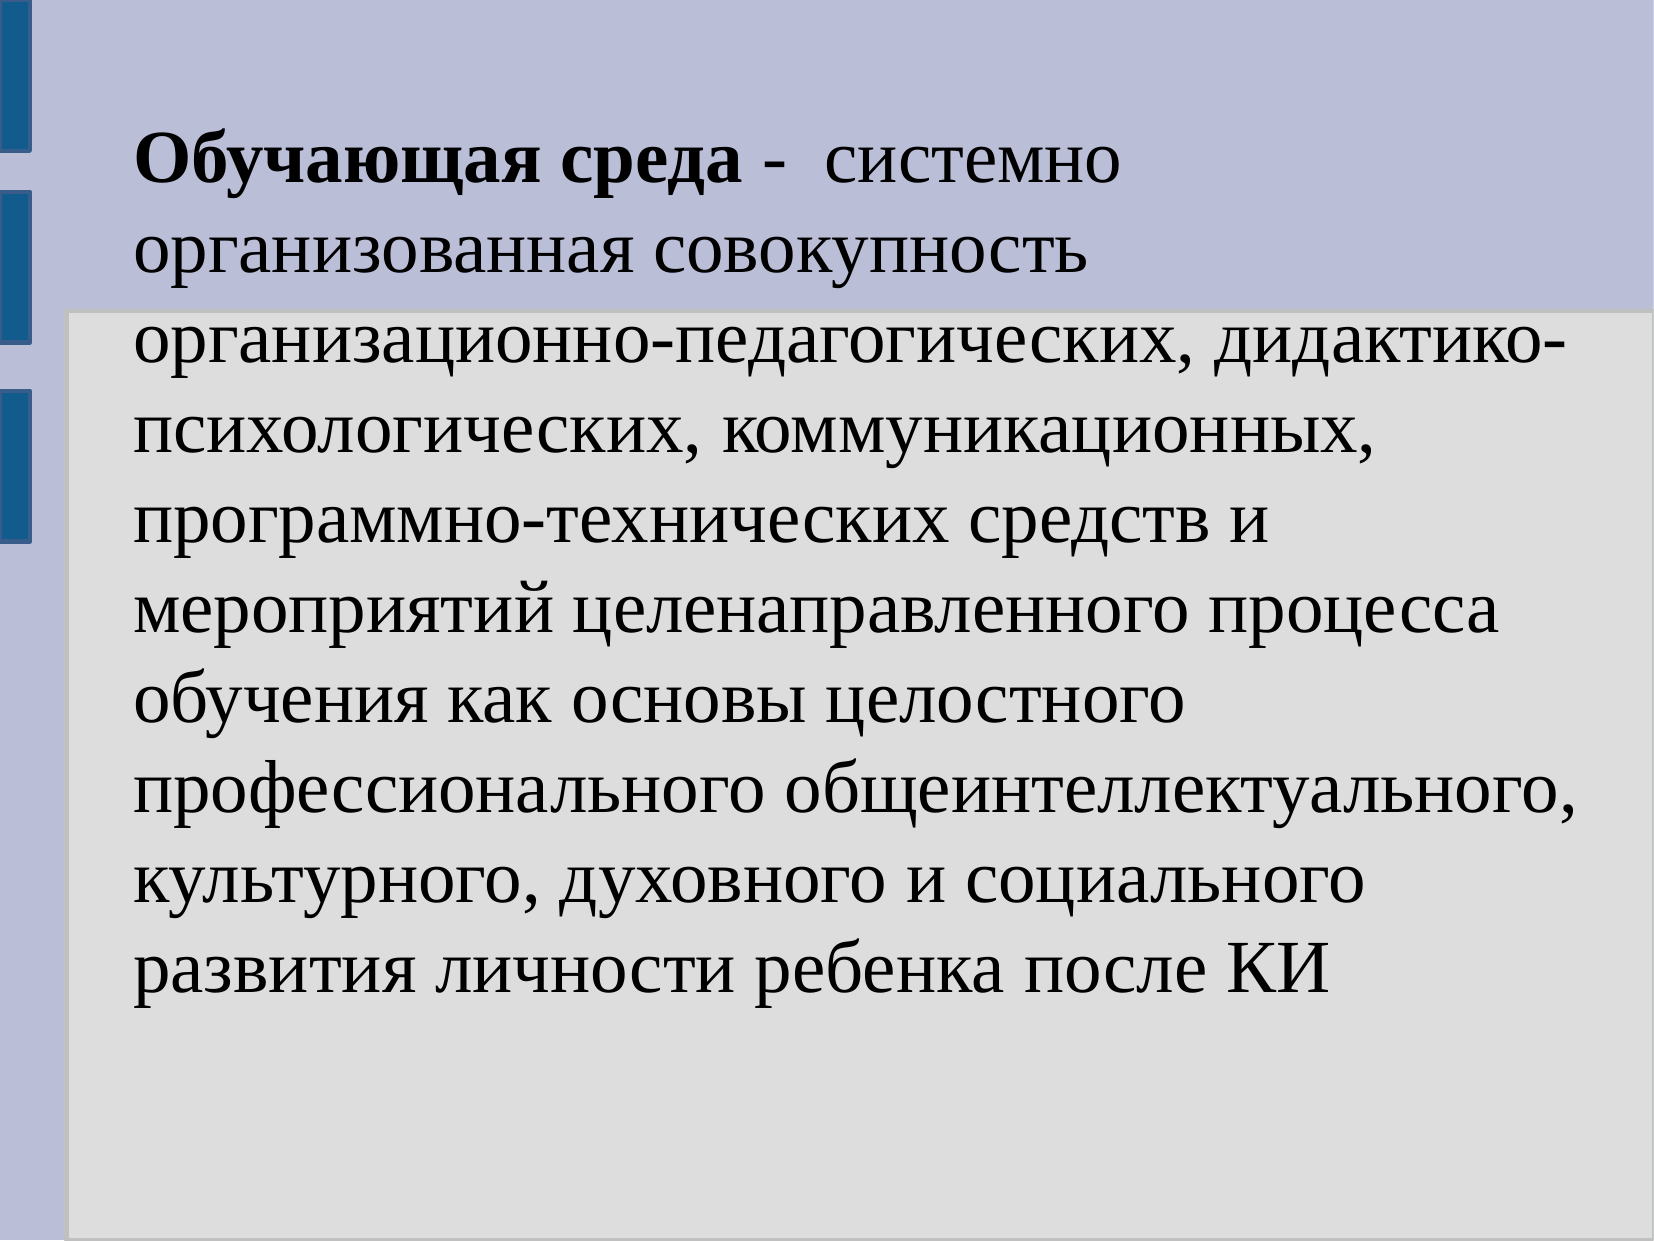

Обучающая среда - системно организованная совокупность организационно-педагогических, дидактико-психологических, коммуникационных, программно-технических средств и мероприятий целенаправленного процесса обучения как основы целостного профессионального общеинтеллектуального, культурного, духовного и социального развития личности ребенка после КИ